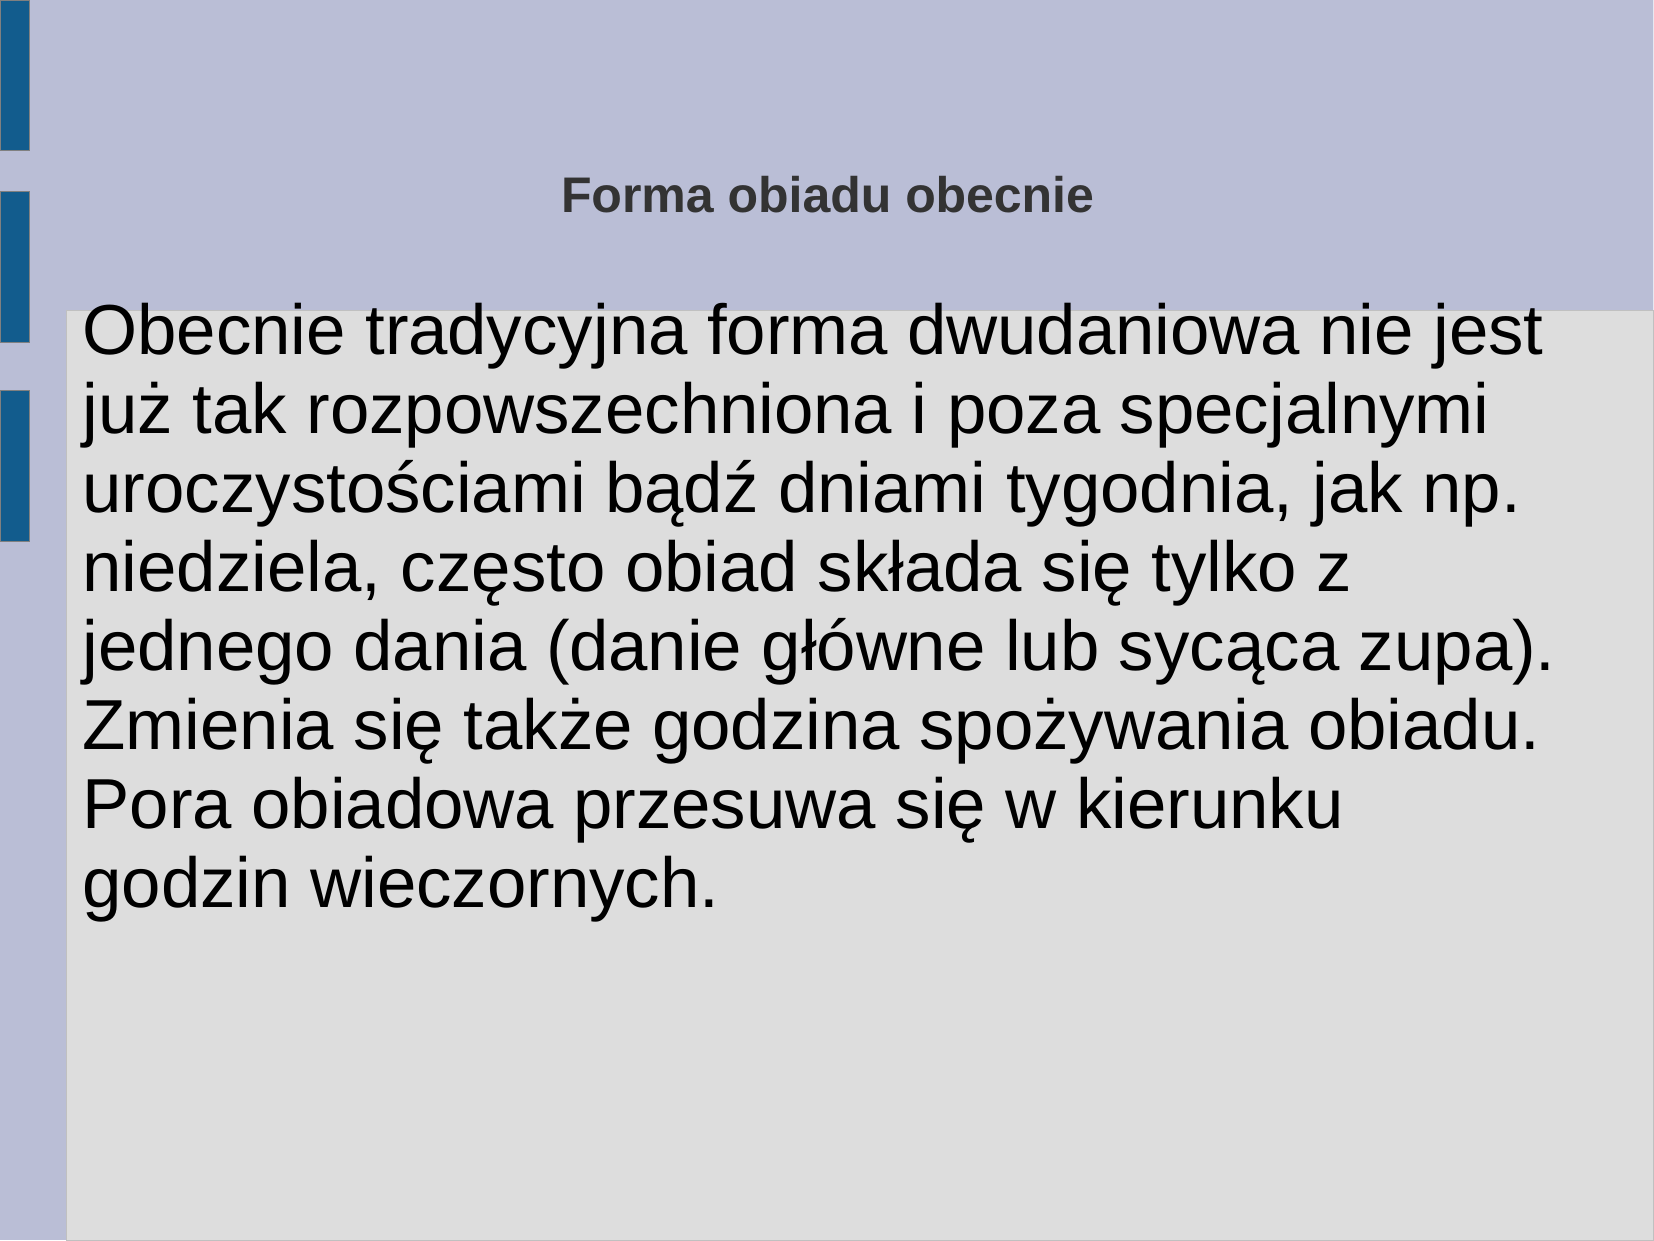

# Forma obiadu obecnie
Obecnie tradycyjna forma dwudaniowa nie jest już tak rozpowszechniona i poza specjalnymi uroczystościami bądź dniami tygodnia, jak np. niedziela, często obiad składa się tylko z jednego dania (danie główne lub sycąca zupa). Zmienia się także godzina spożywania obiadu. Pora obiadowa przesuwa się w kierunku godzin wieczornych.